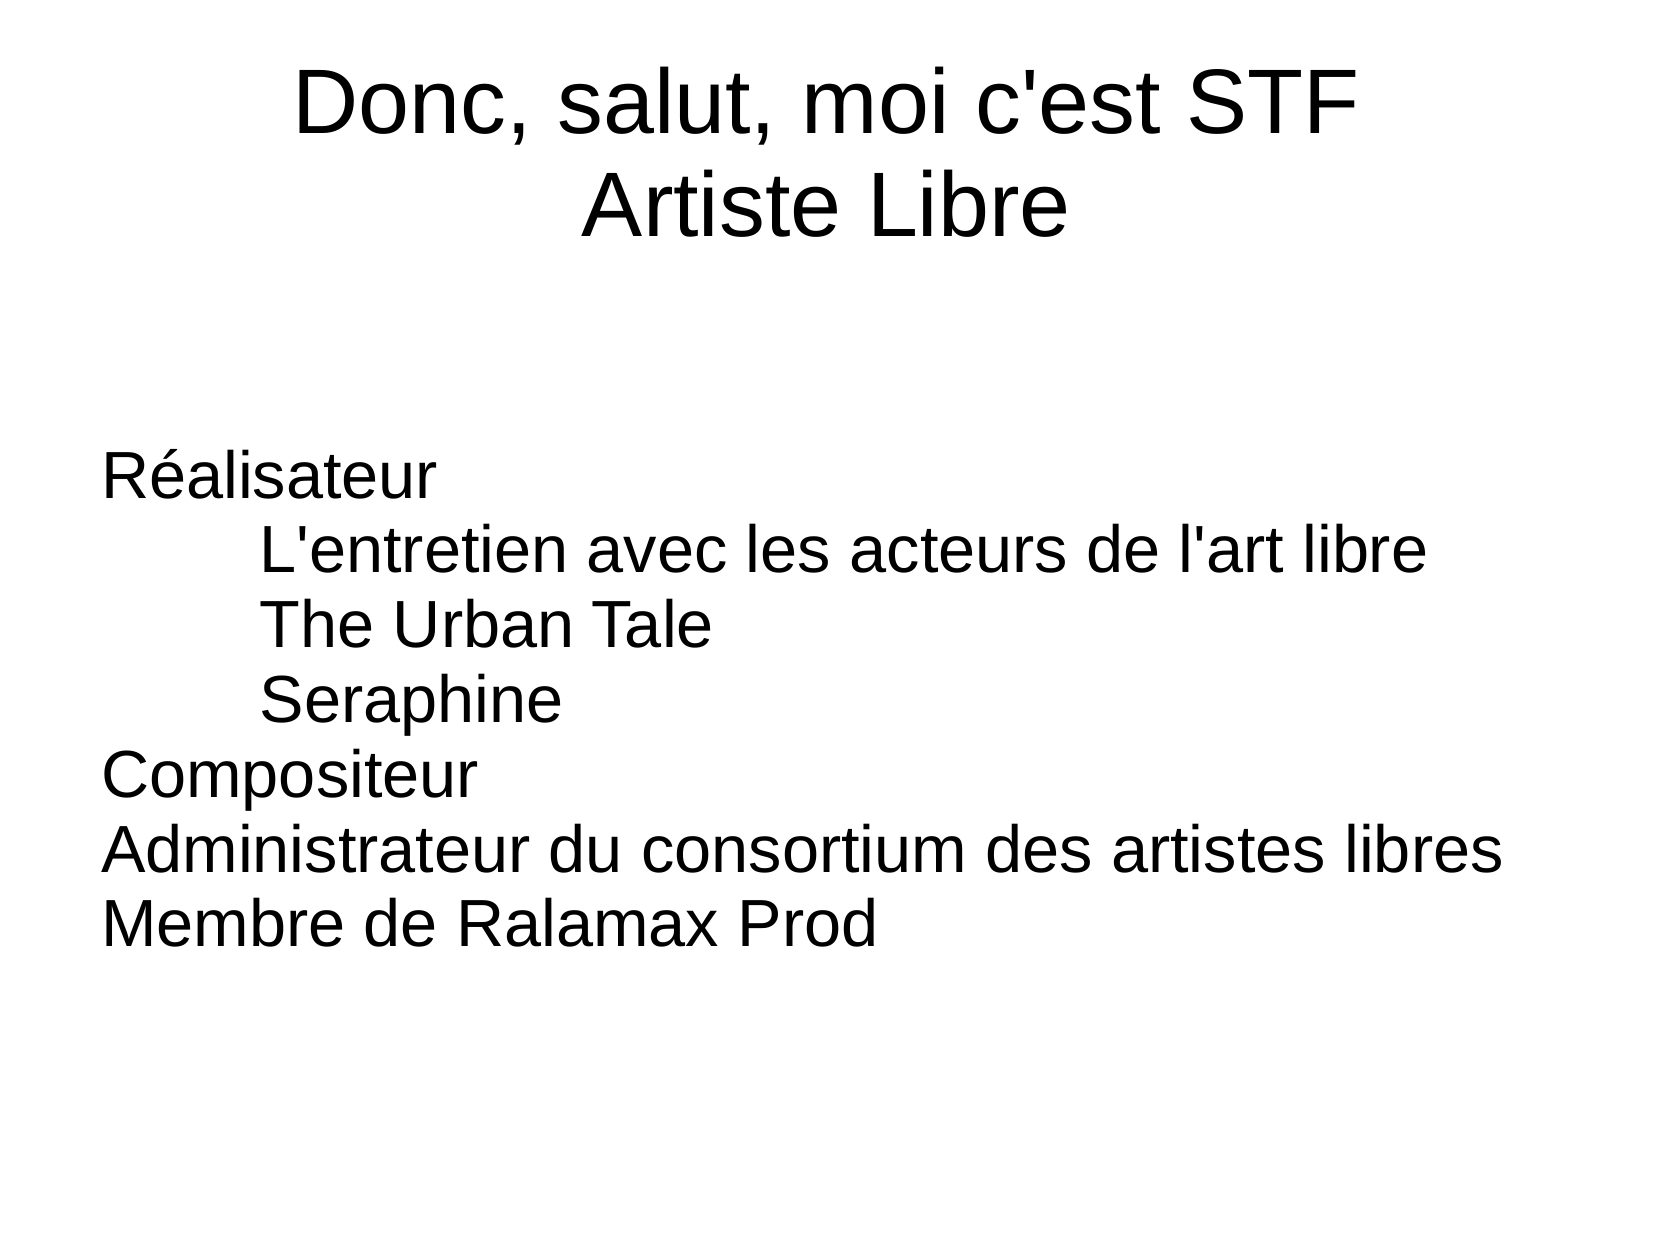

# Donc, salut, moi c'est STF Artiste Libre
 Réalisateur
L'entretien avec les acteurs de l'art libre
The Urban Tale
Seraphine
 Compositeur
 Administrateur du consortium des artistes libres
 Membre de Ralamax Prod